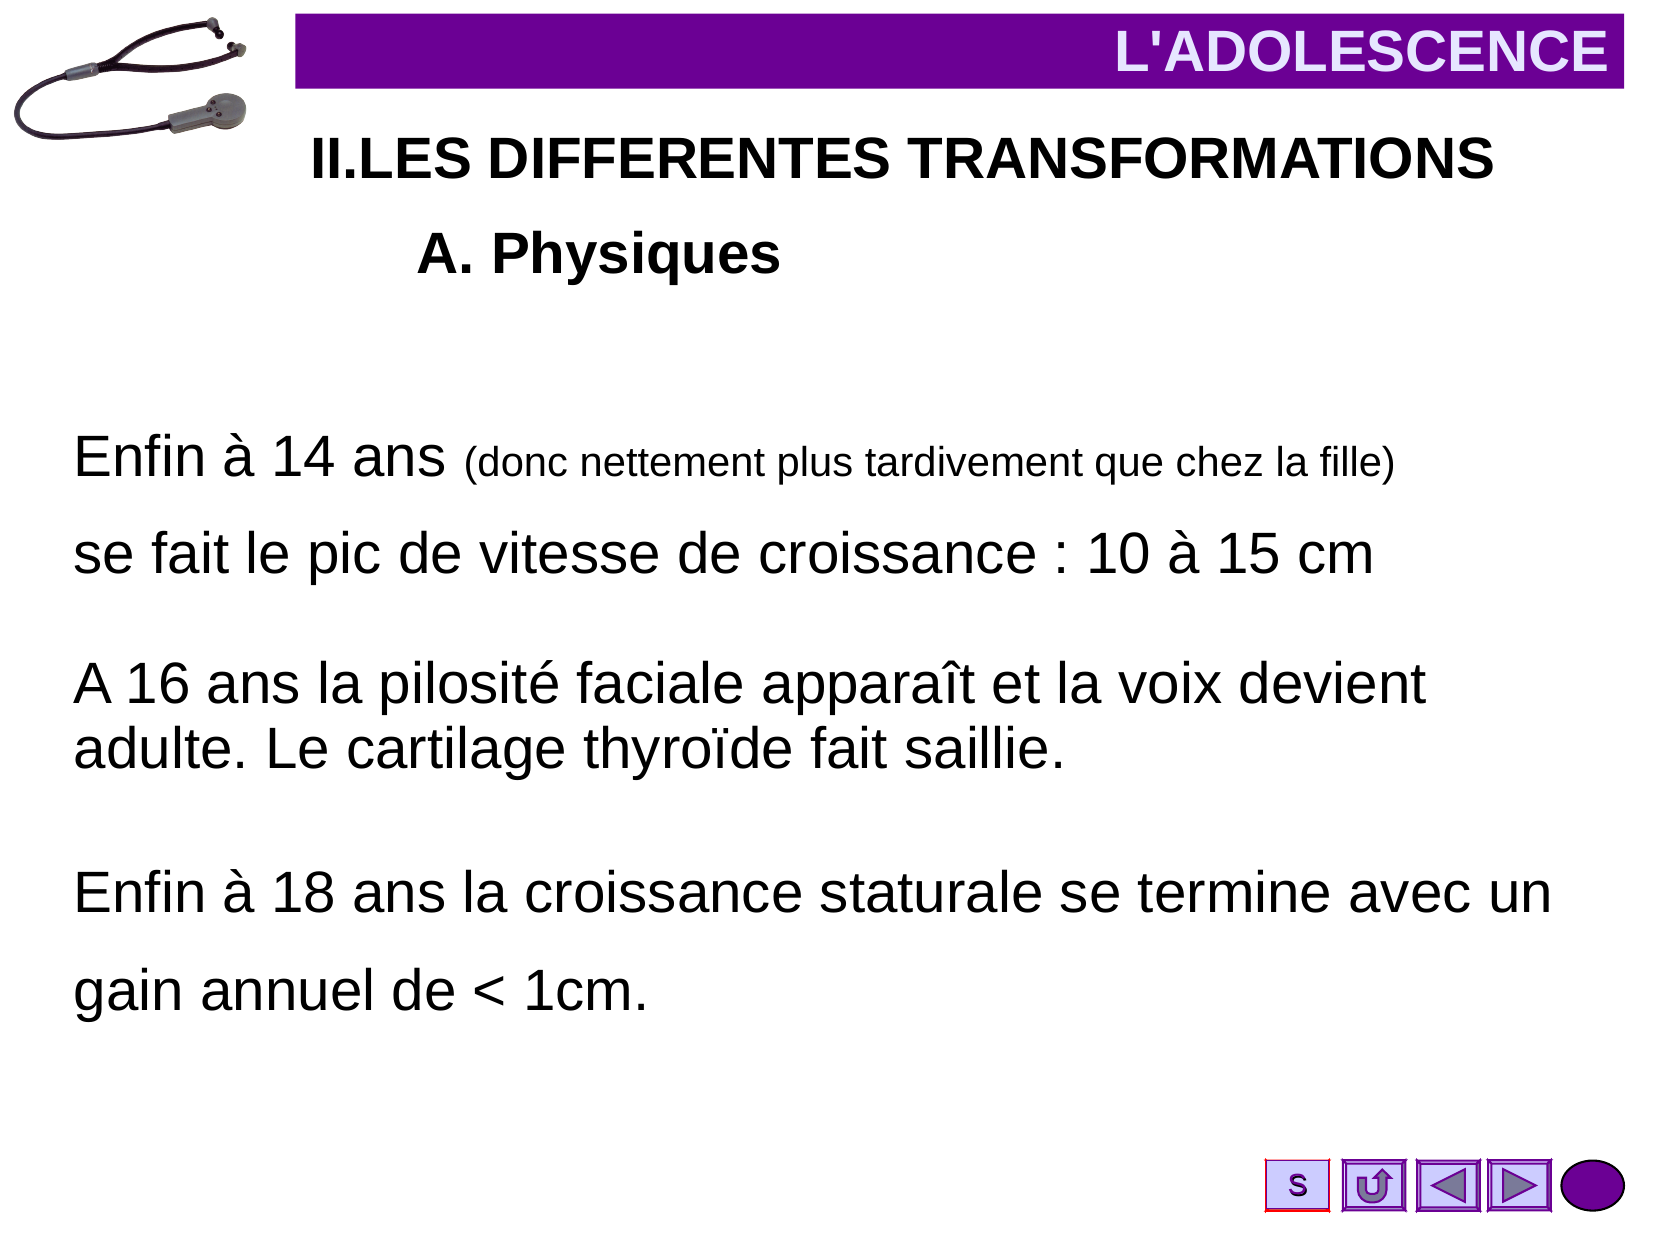

L'ADOLESCENCE
II.LES DIFFERENTES TRANSFORMATIONS
A. Physiques
Enfin à 14 ans (donc nettement plus tardivement que chez la fille)
se fait le pic de vitesse de croissance : 10 à 15 cm
A 16 ans la pilosité faciale apparaît et la voix devient adulte. Le cartilage thyroïde fait saillie.
Enfin à 18 ans la croissance staturale se termine avec un gain annuel de < 1cm.